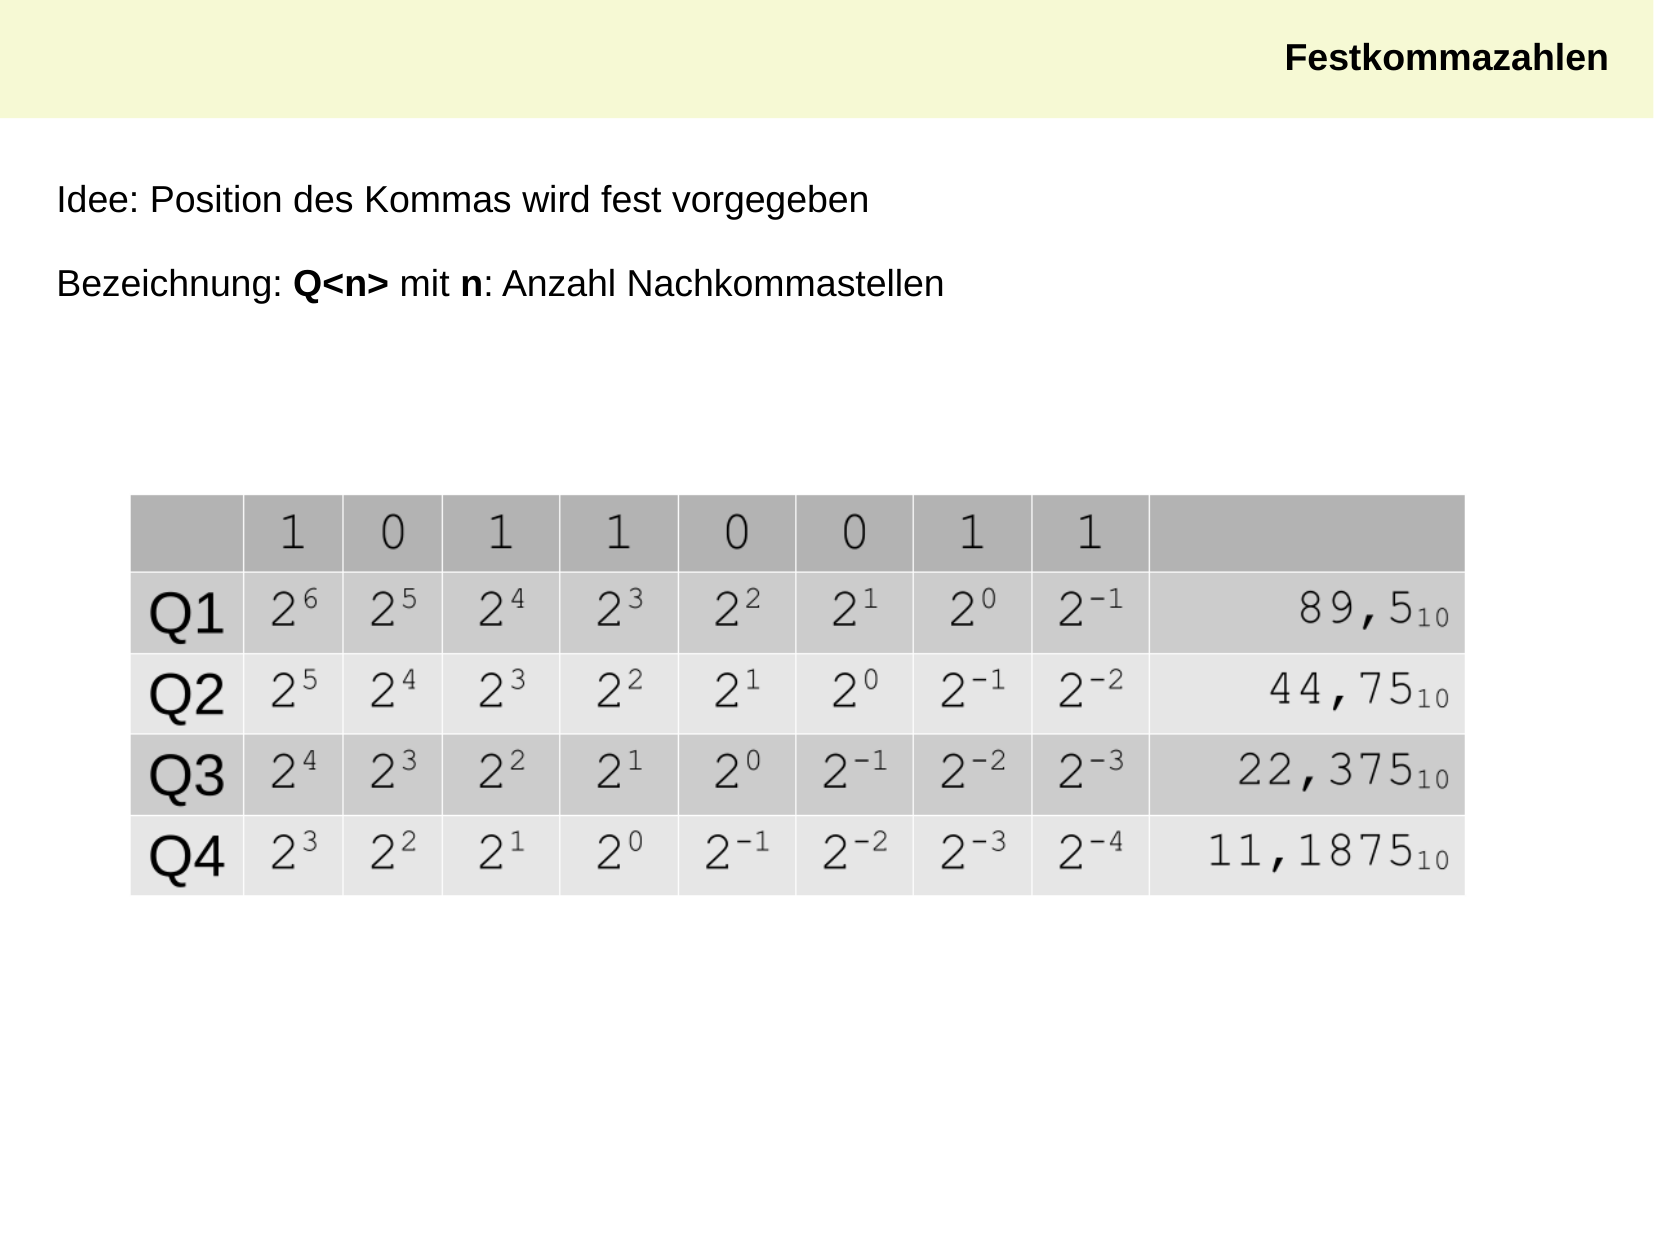

Festkommazahlen
Idee: Position des Kommas wird fest vorgegeben
Bezeichnung: Q<n> mit n: Anzahl Nachkommastellen